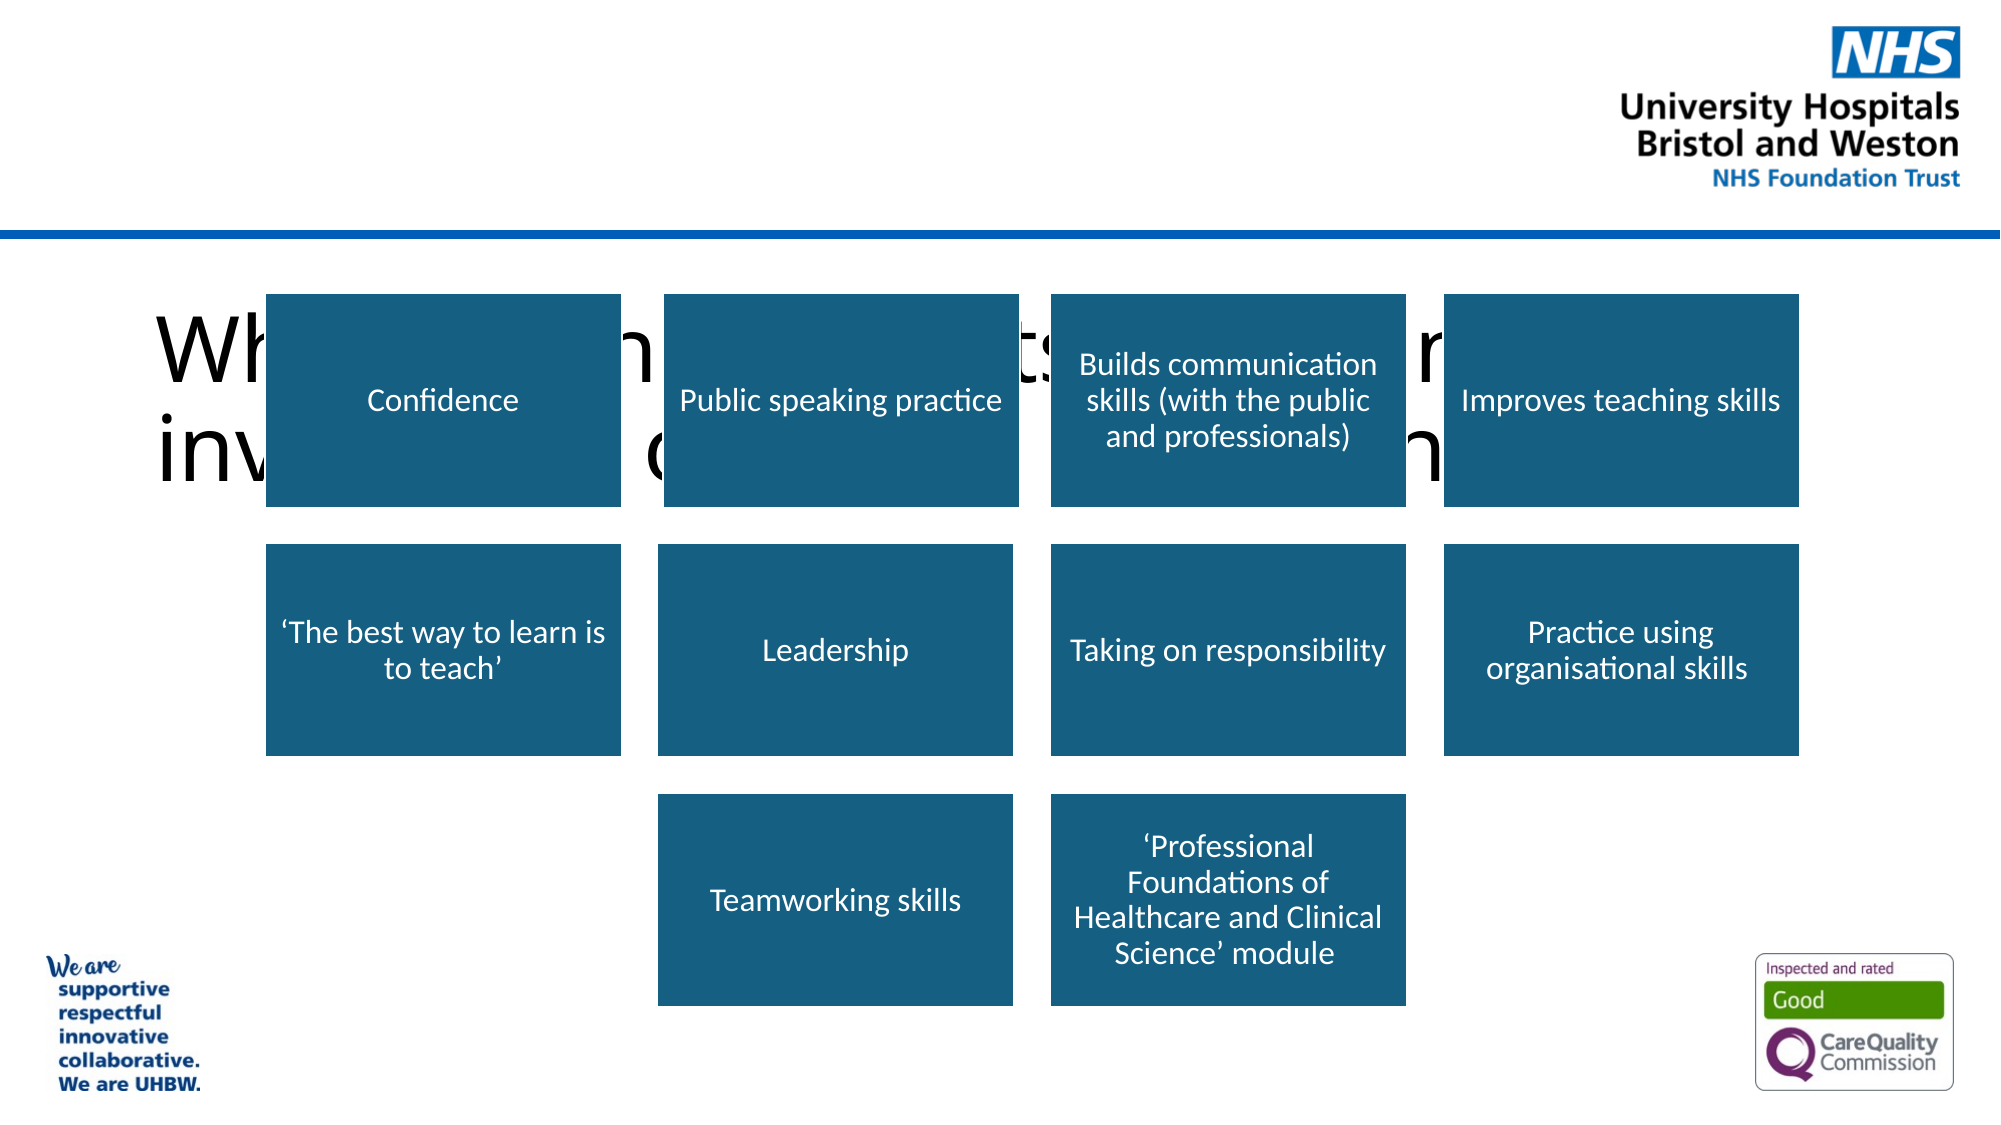

Confidence
Public speaking practice
Builds communication skills (with the public and professionals)
Improves teaching skills
‘The best way to learn is to teach’
Leadership
Taking on responsibility
Practice using organisational skills
Teamworking skills
‘Professional Foundations of Healthcare and Clinical Science’ module
# What are the benefits of getting involved in outreach as a trainee?